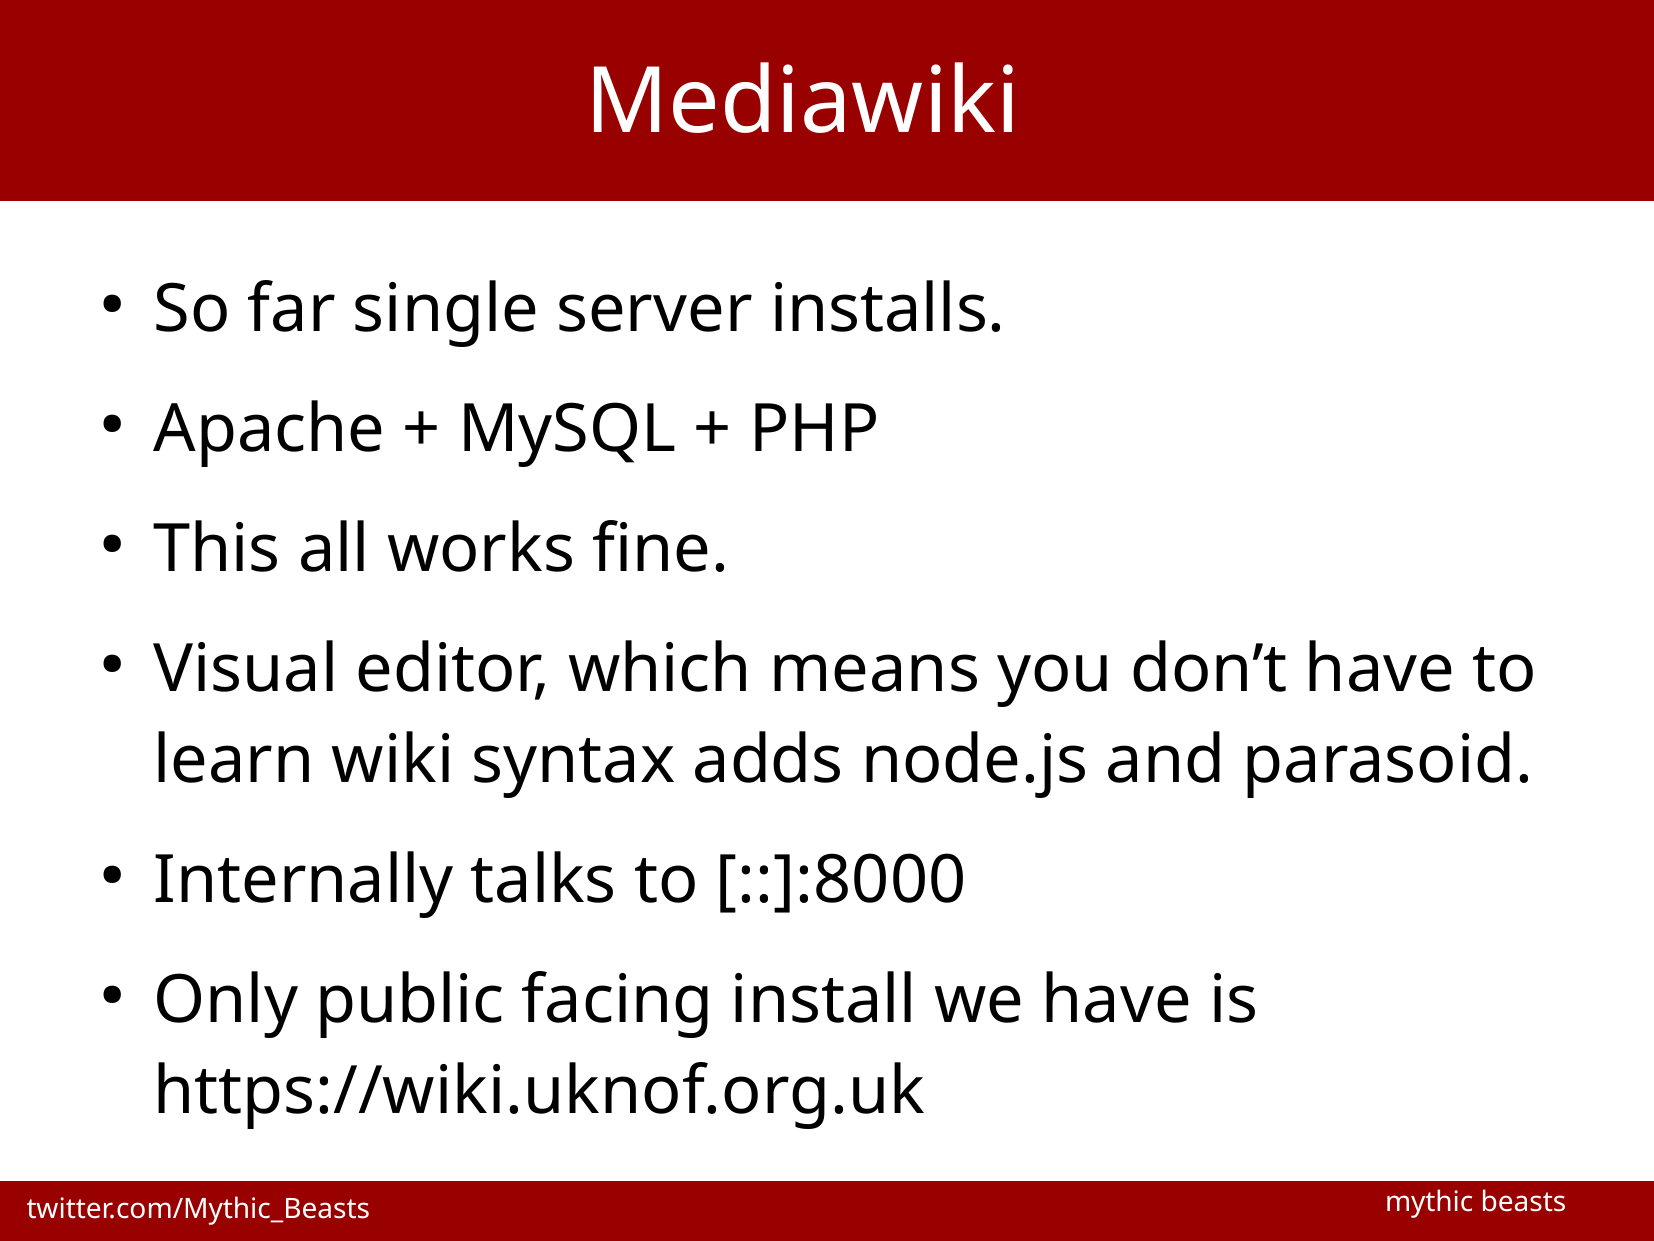

# Mediawiki
So far single server installs.
Apache + MySQL + PHP
This all works fine.
Visual editor, which means you don’t have to learn wiki syntax adds node.js and parasoid.
Internally talks to [::]:8000
Only public facing install we have is https://wiki.uknof.org.uk